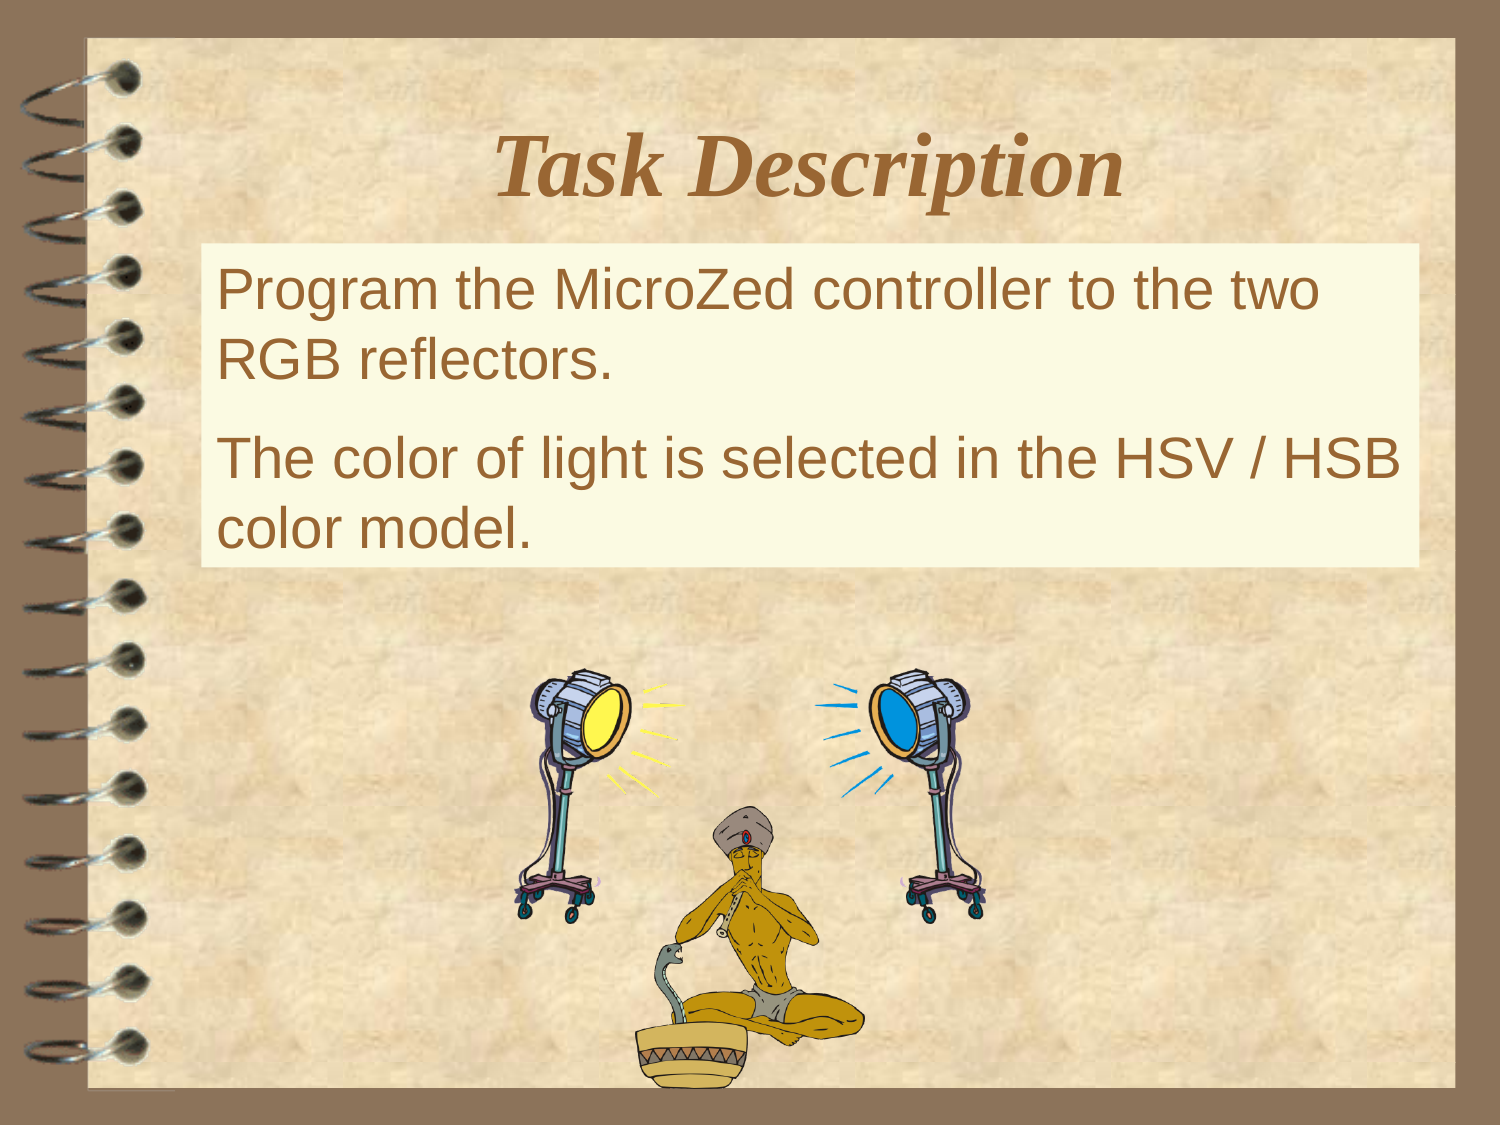

# Task Description
Program the MicroZed controller to the two RGB reflectors.
The color of light is selected in the HSV / HSB color model.